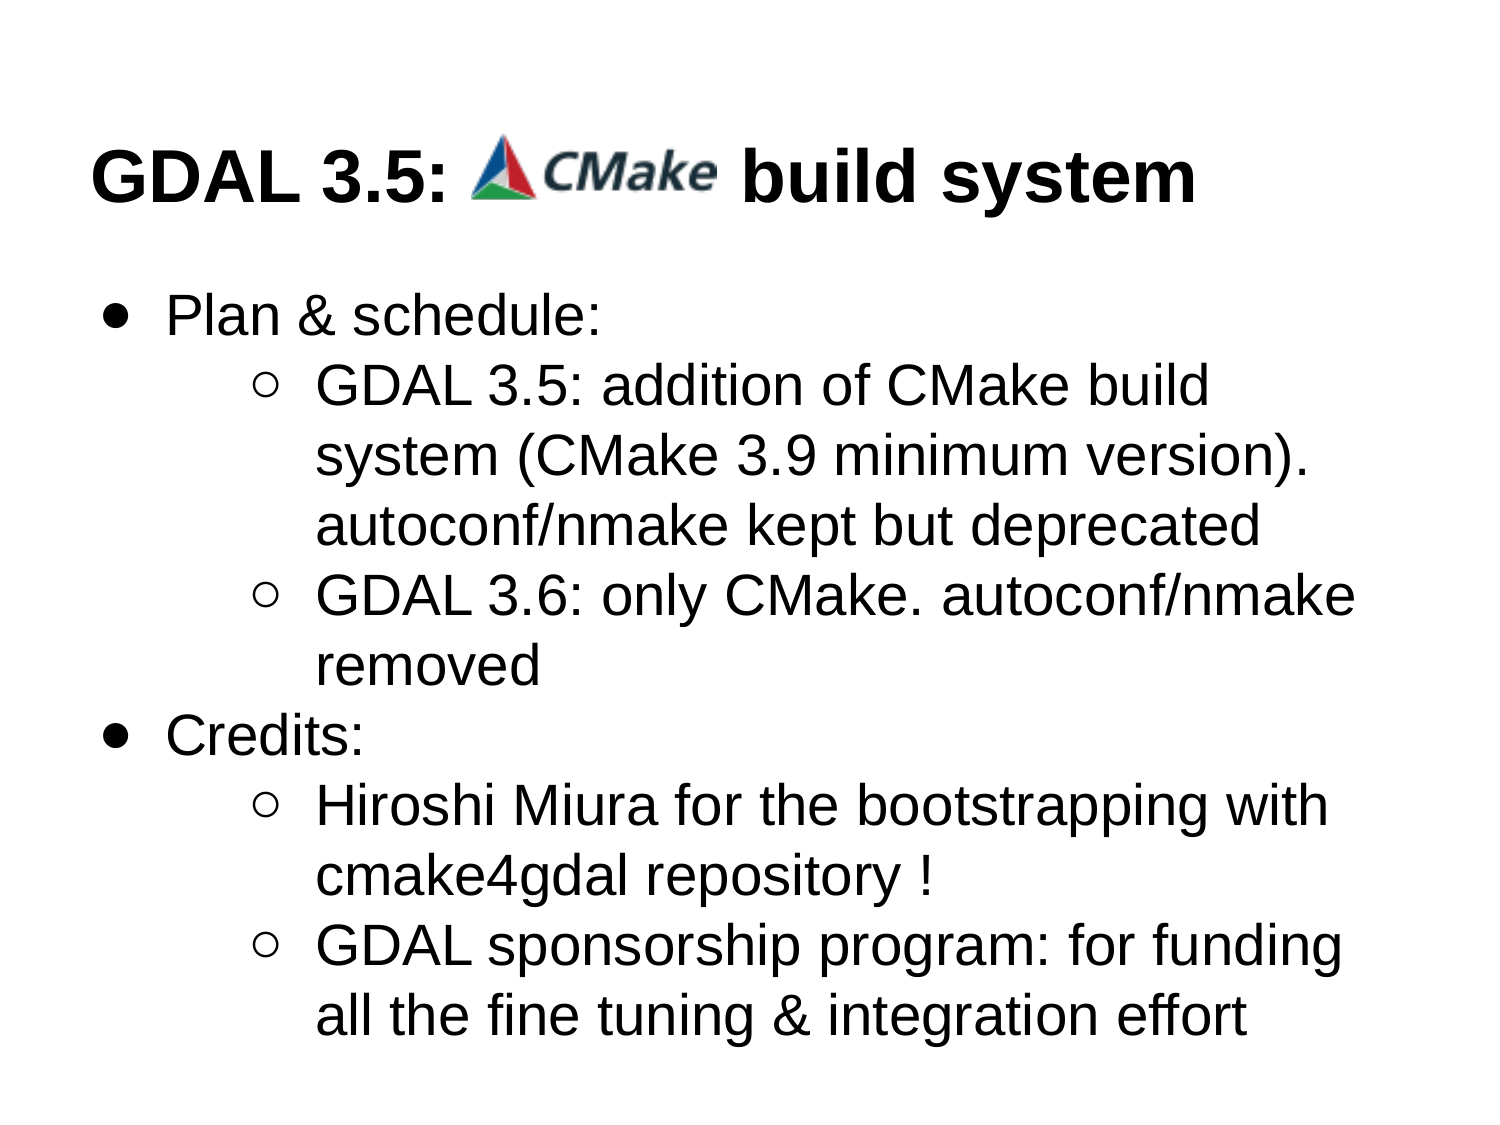

GDAL 3.5: build system
# Plan & schedule:
GDAL 3.5: addition of CMake build system (CMake 3.9 minimum version). autoconf/nmake kept but deprecated
GDAL 3.6: only CMake. autoconf/nmake removed
Credits:
Hiroshi Miura for the bootstrapping with cmake4gdal repository !
GDAL sponsorship program: for funding all the fine tuning & integration effort